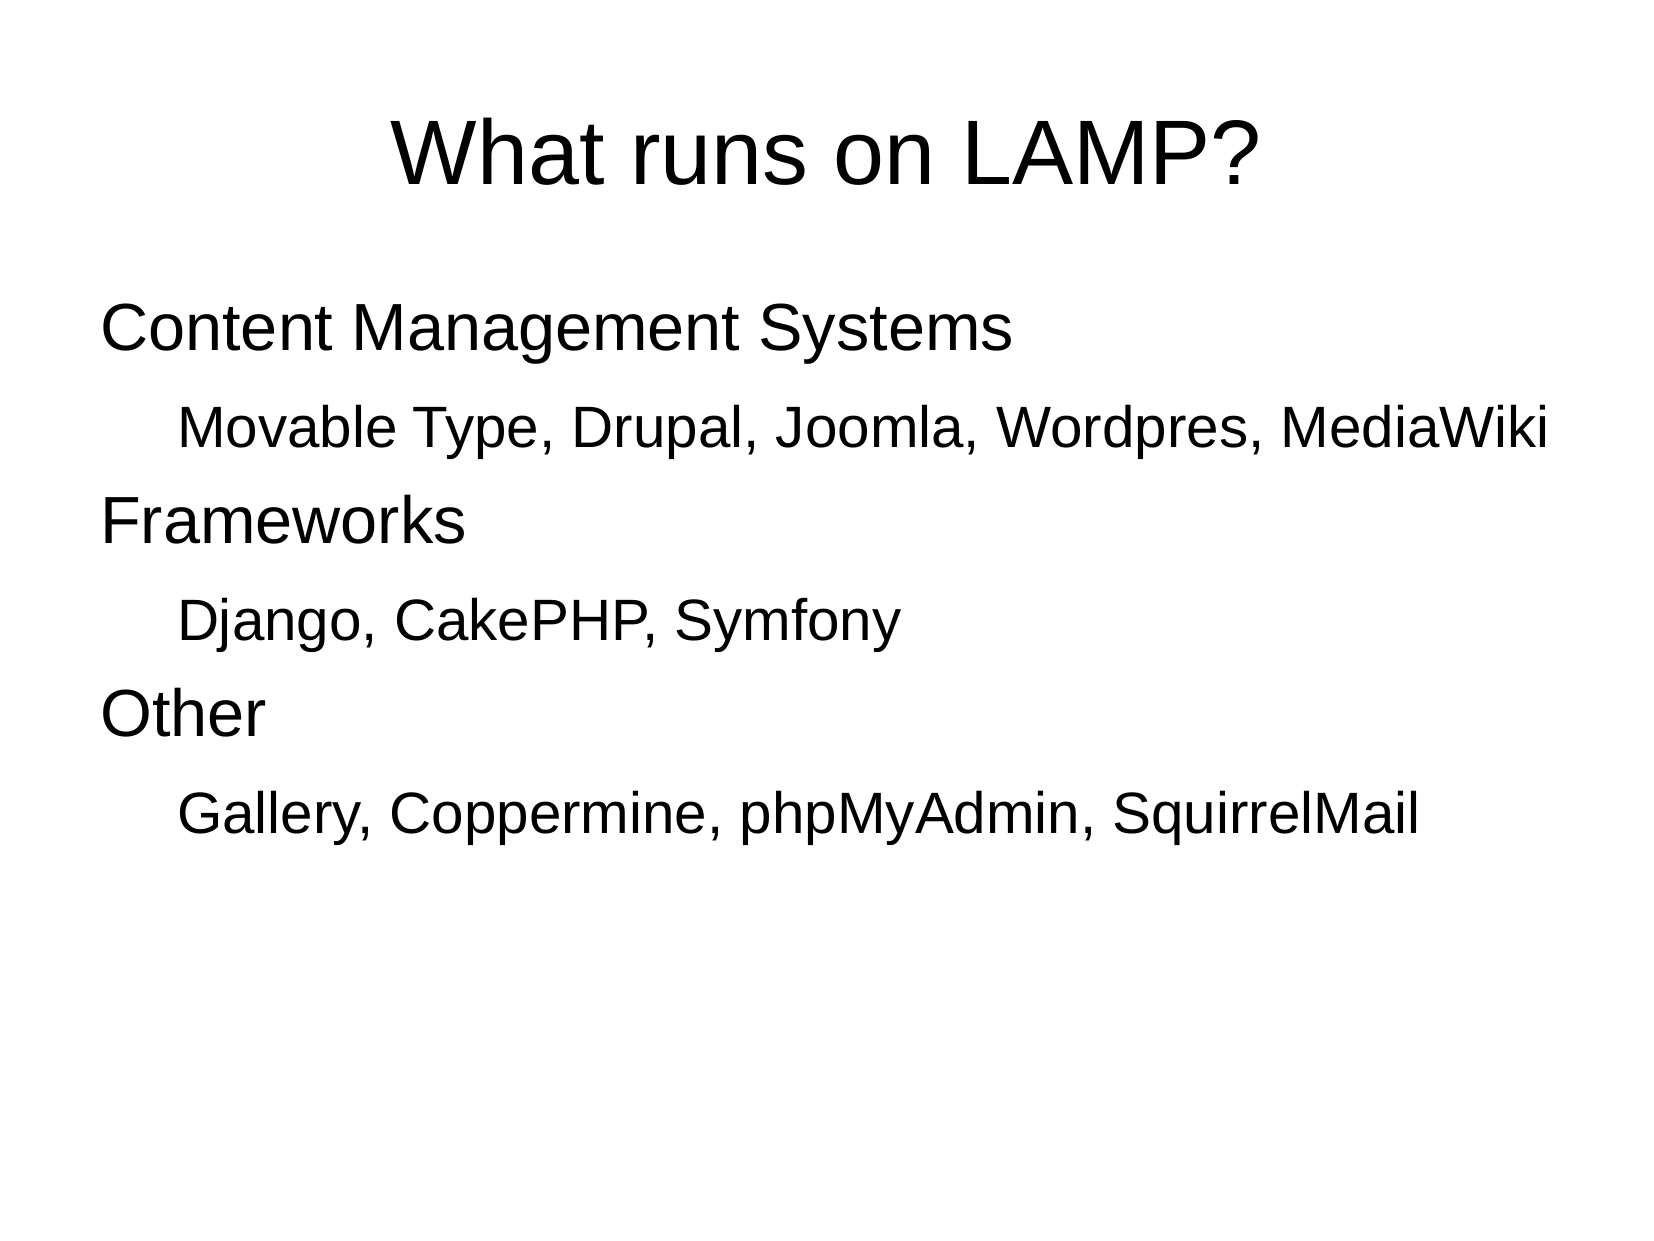

# What runs on LAMP?
Content Management Systems
Movable Type, Drupal, Joomla, Wordpres, MediaWiki
Frameworks
Django, CakePHP, Symfony
Other
Gallery, Coppermine, phpMyAdmin, SquirrelMail